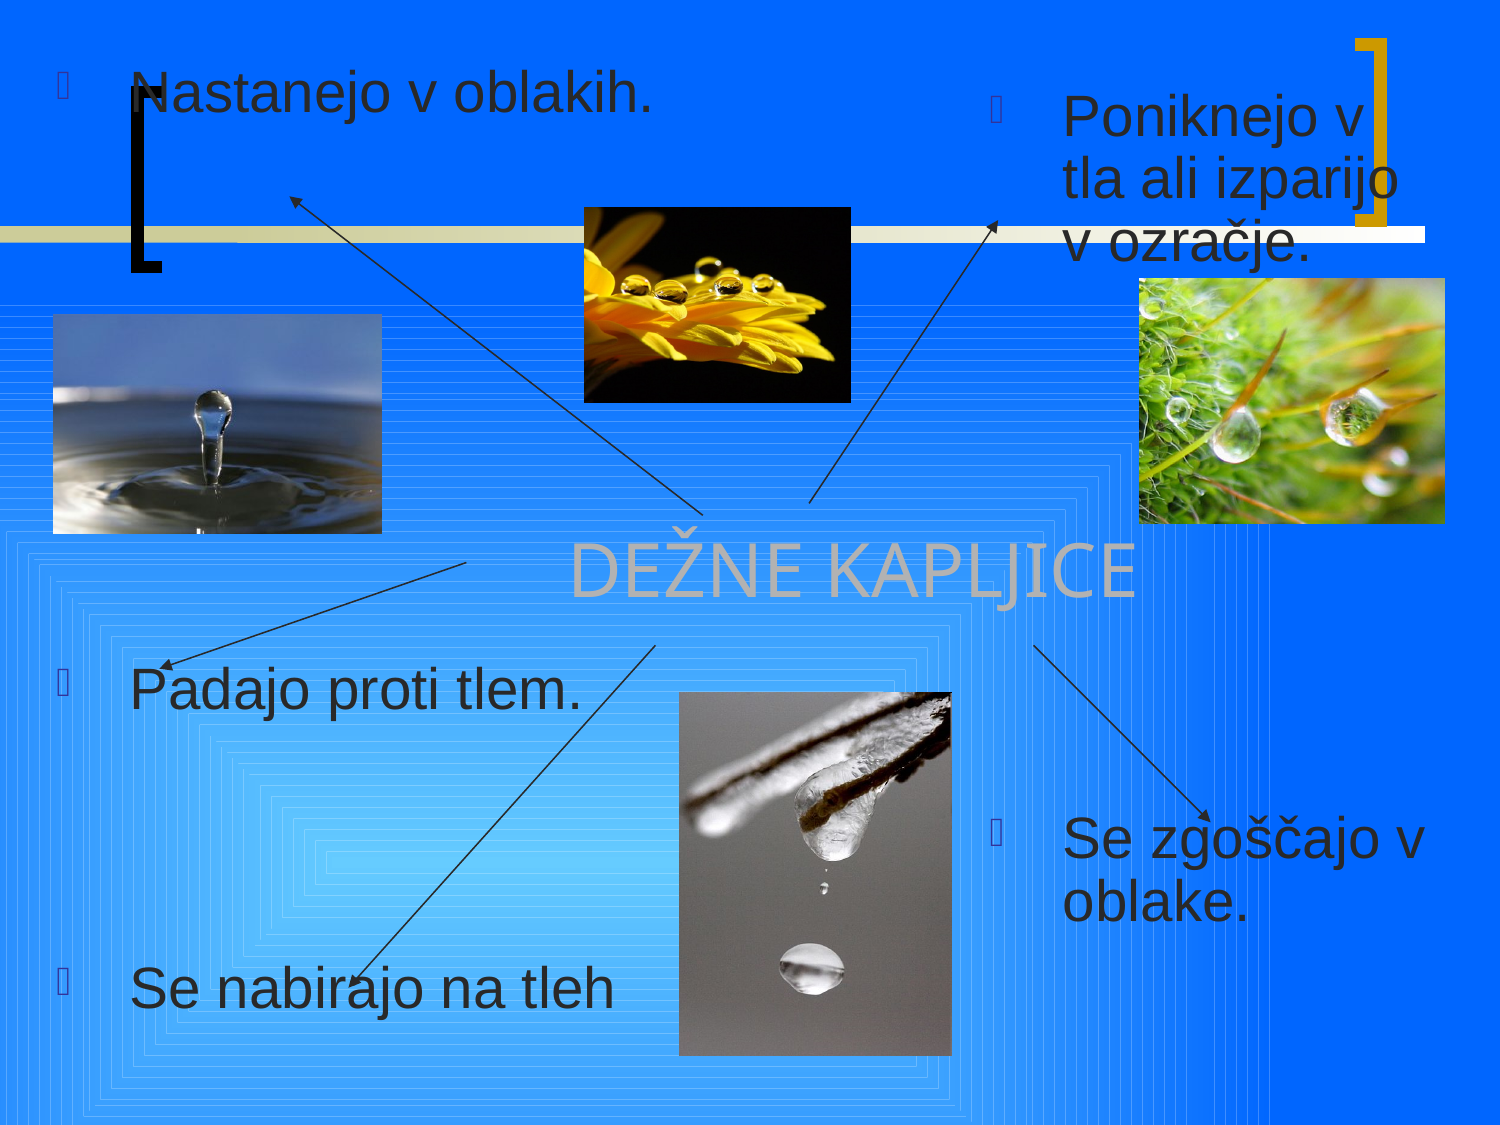

# Nastanejo v oblakih.
Padajo proti tlem.
Se nabirajo na tleh
Poniknejo v tla ali izparijo v ozračje.
Se zgoščajo v oblake.
DEŽNE KAPLJICE